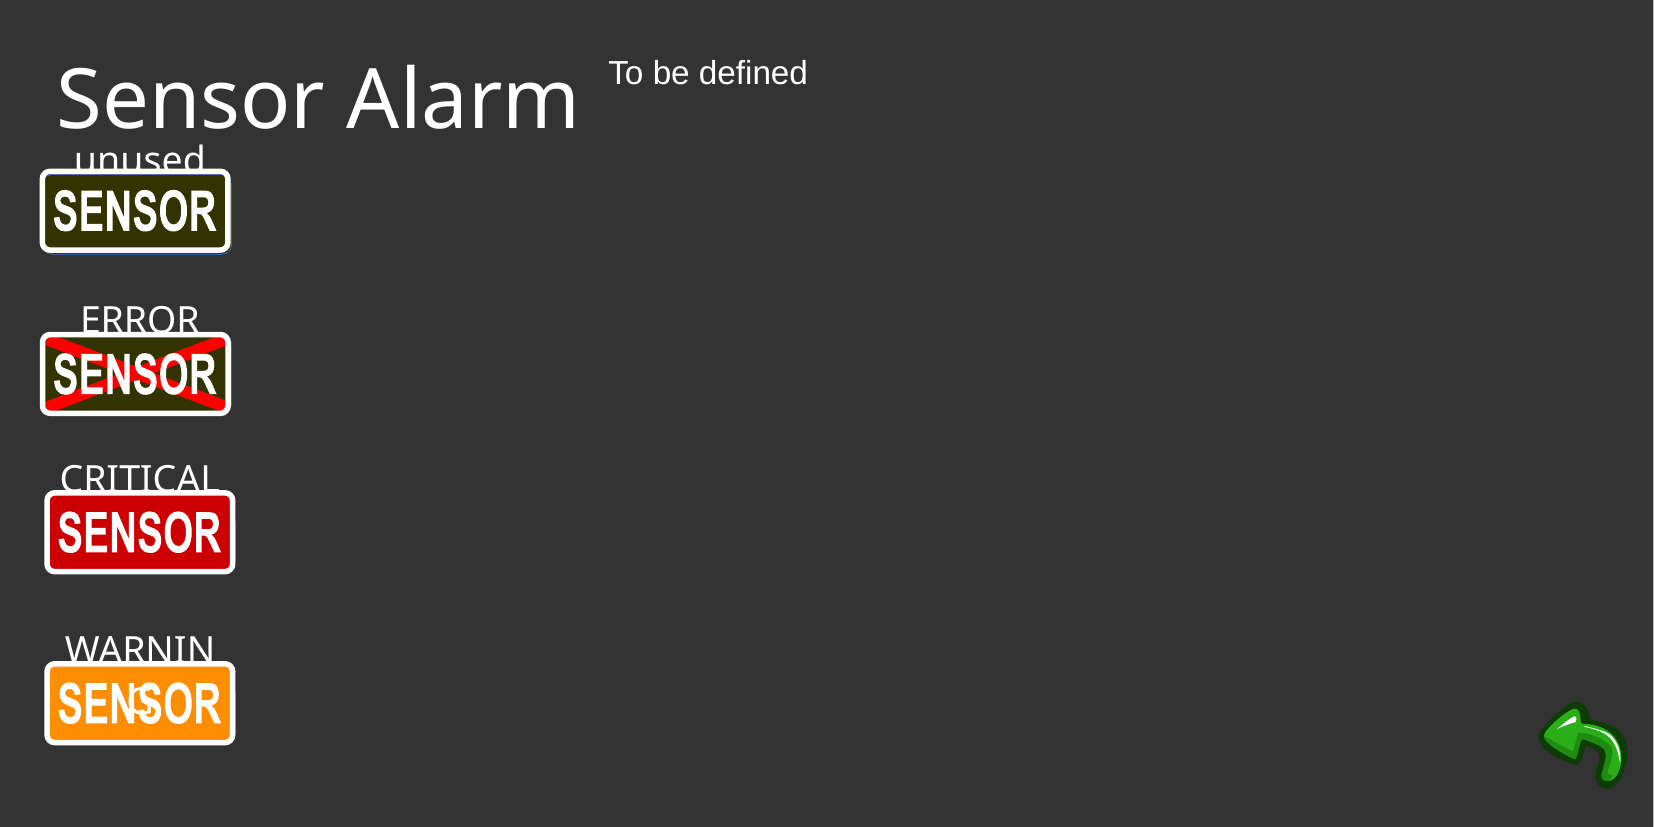

Sensor Alarm
To be defined
unused
ERROR
CRITICAL
WARNING